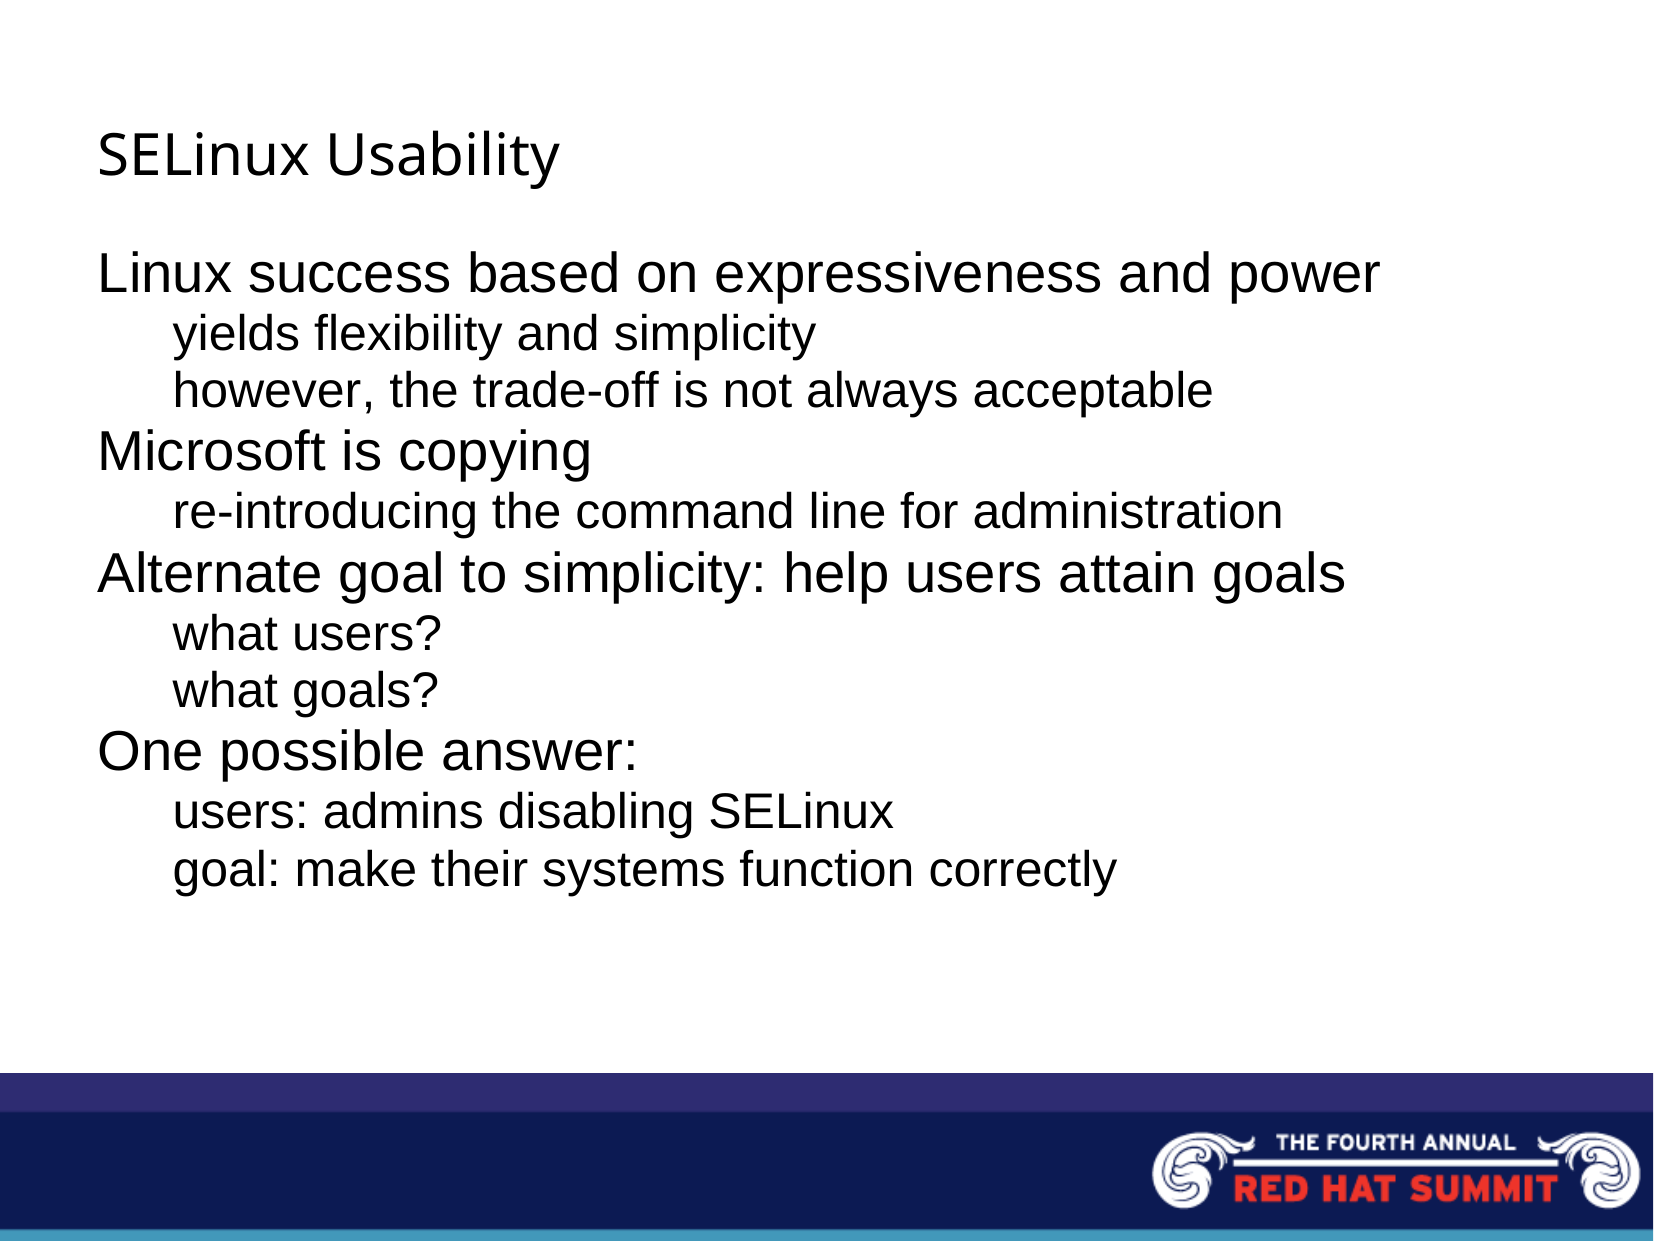

# SELinux Usability
Linux success based on expressiveness and power
yields flexibility and simplicity
however, the trade-off is not always acceptable
Microsoft is copying
re-introducing the command line for administration
Alternate goal to simplicity: help users attain goals
what users?
what goals?
One possible answer:
users: admins disabling SELinux
goal: make their systems function correctly